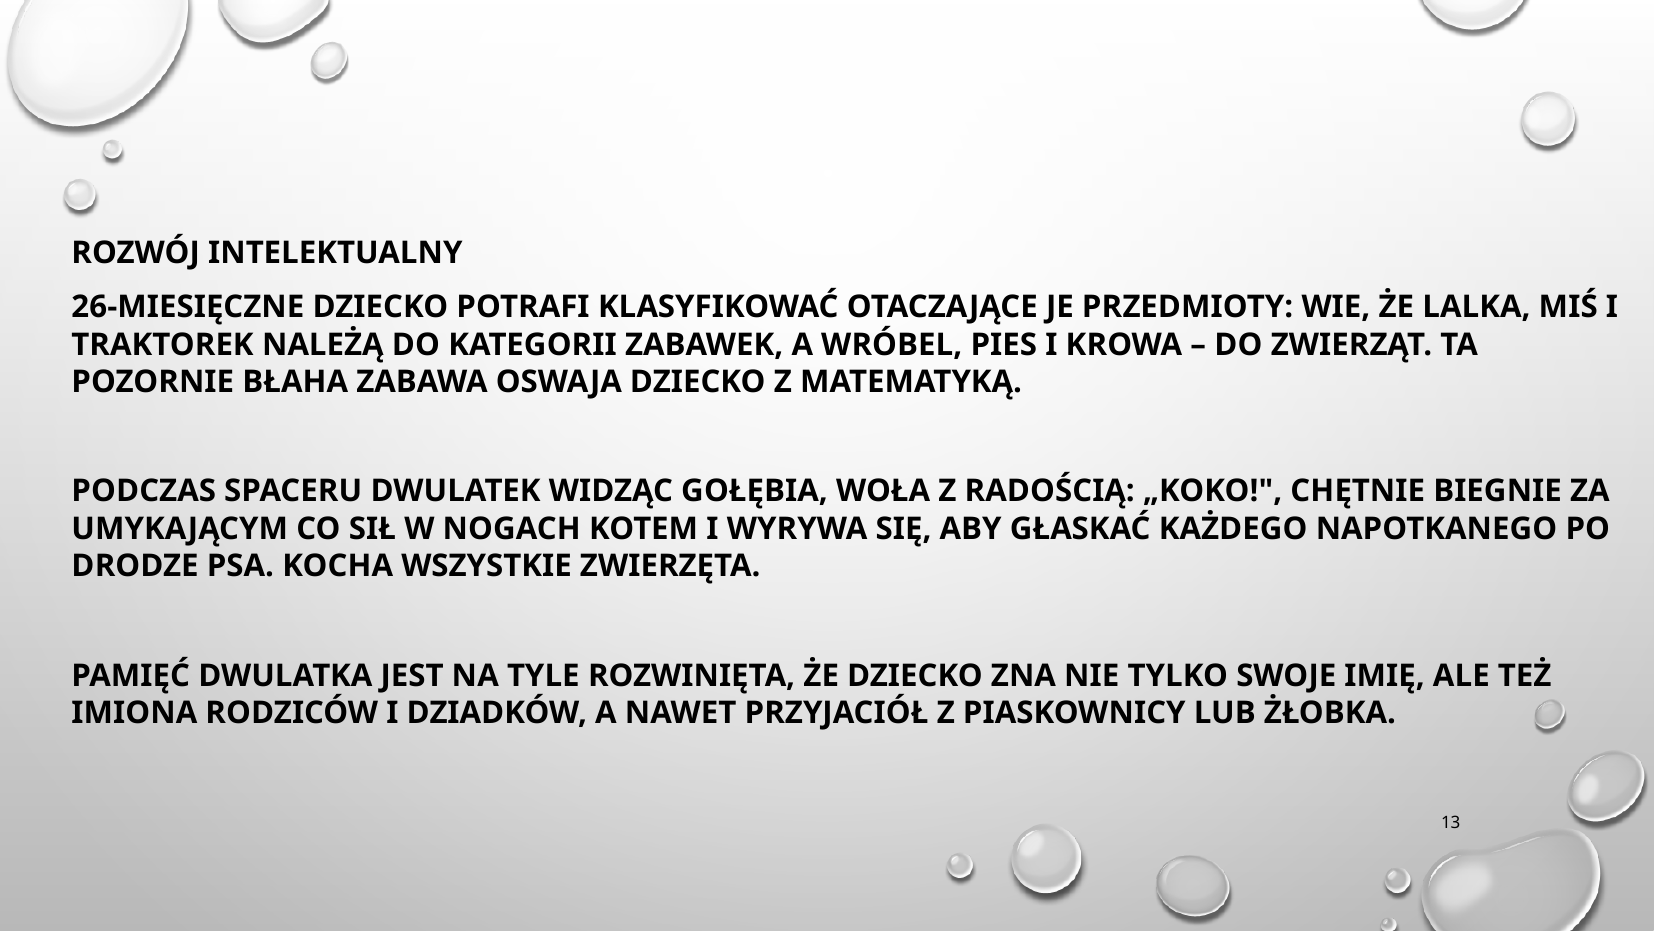

# Rozwój intelektualny
26-miesięczne dziecko potrafi klasyfikować otaczające je przedmioty: wie, że lalka, miś i traktorek należą do kategorii zabawek, a wróbel, pies i krowa – do zwierząt. Ta pozornie błaha zabawa oswaja dziecko z matematyką.
Podczas spaceru dwulatek widząc gołębia, woła z radością: „Koko!", chętnie biegnie za umykającym co sił w nogach kotem i wyrywa się, aby głaskać każdego napotkanego po drodze psa. kocha wszystkie zwierzęta.
Pamięć dwulatka jest na tyle rozwinięta, że dziecko zna nie tylko swoje imię, ale też imiona rodziców i dziadków, a nawet przyjaciół z piaskownicy lub żłobka.
12